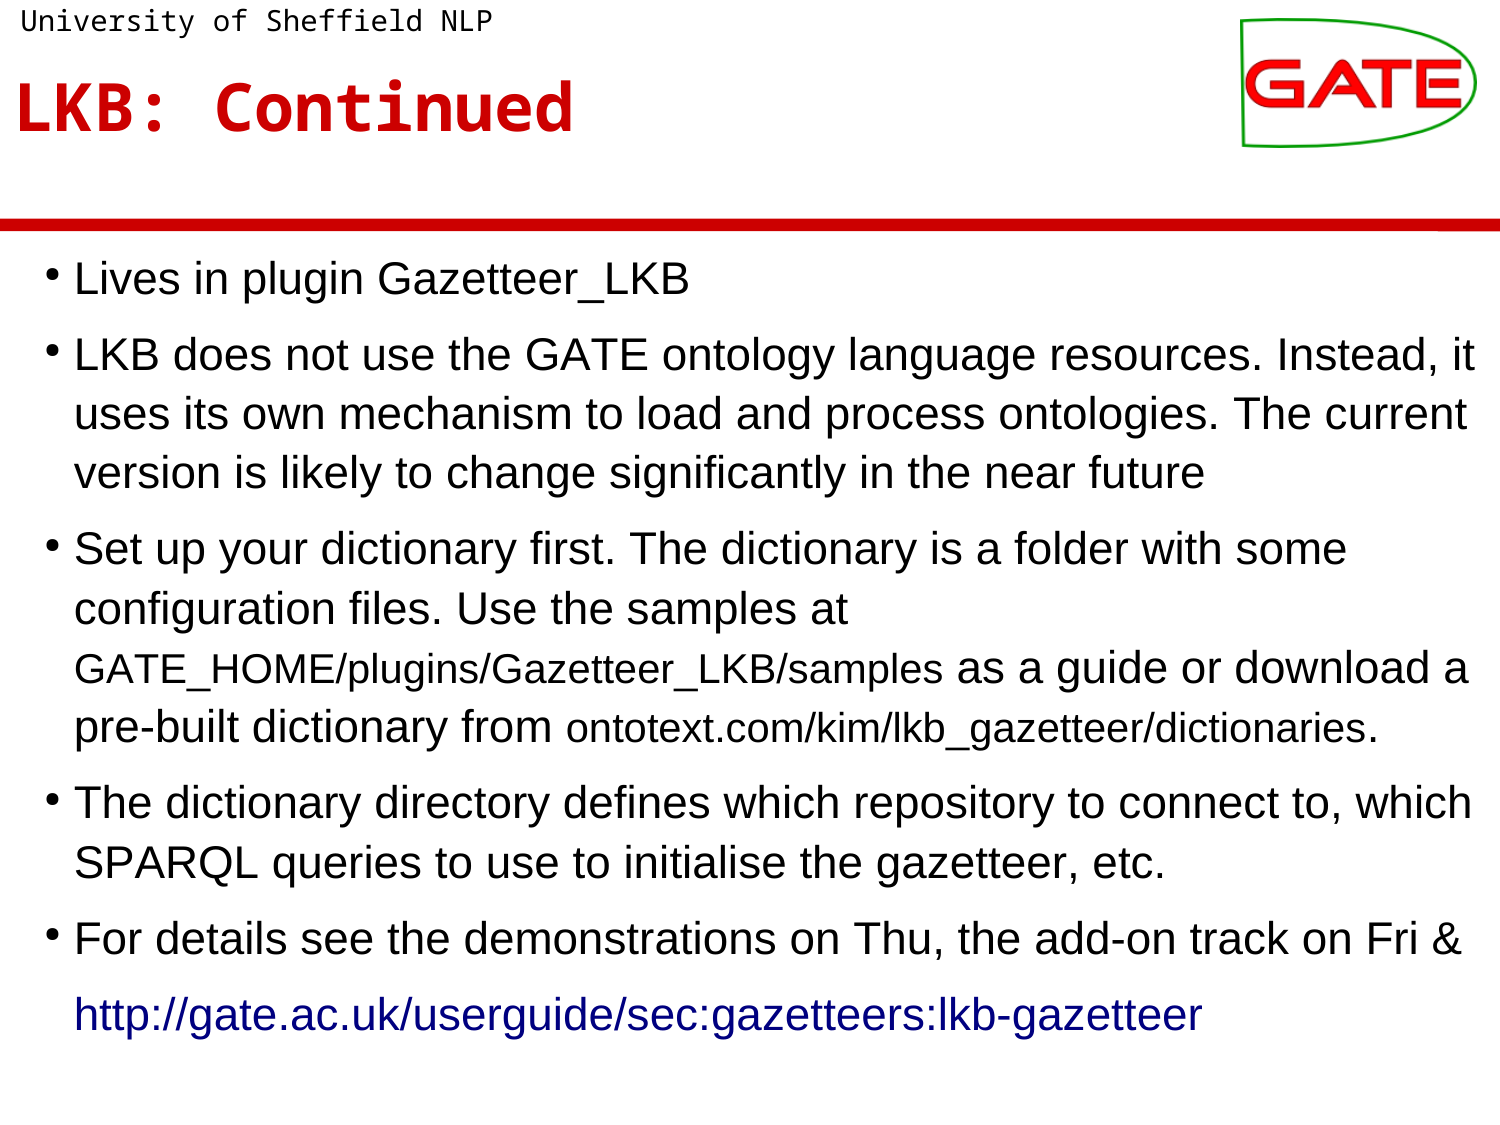

# LKB: Continued
Lives in plugin Gazetteer_LKB
LKB does not use the GATE ontology language resources. Instead, it uses its own mechanism to load and process ontologies. The current version is likely to change significantly in the near future
Set up your dictionary ﬁrst. The dictionary is a folder with some conﬁguration ﬁles. Use the samples at GATE_HOME/plugins/Gazetteer_LKB/samples as a guide or download a pre-built dictionary from ontotext.com/kim/lkb_gazetteer/dictionaries.
The dictionary directory defines which repository to connect to, which SPARQL queries to use to initialise the gazetteer, etc.
For details see the demonstrations on Thu, the add-on track on Fri &
http://gate.ac.uk/userguide/sec:gazetteers:lkb-gazetteer